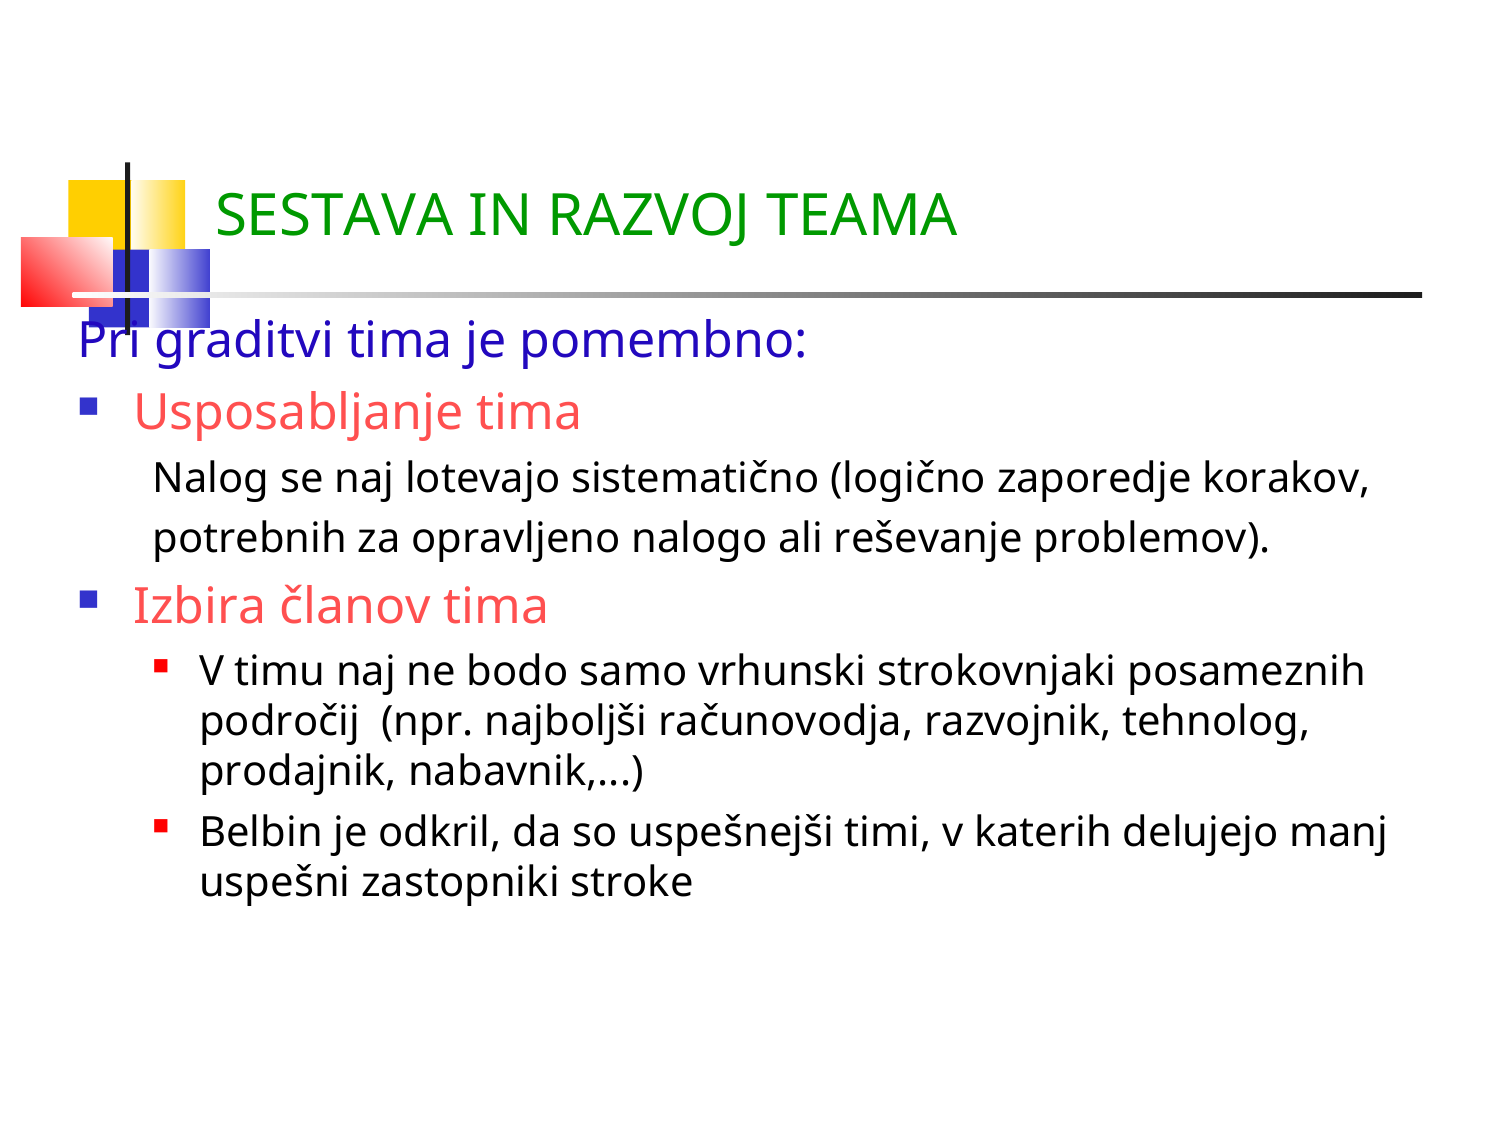

# SESTAVA IN RAZVOJ TEAMA
Pri graditvi tima je pomembno:
Usposabljanje tima
Nalog se naj lotevajo sistematično (logično zaporedje korakov,
potrebnih za opravljeno nalogo ali reševanje problemov).
Izbira članov tima
V timu naj ne bodo samo vrhunski strokovnjaki posameznih področij (npr. najboljši računovodja, razvojnik, tehnolog, prodajnik, nabavnik,...)
Belbin je odkril, da so uspešnejši timi, v katerih delujejo manj uspešni zastopniki stroke